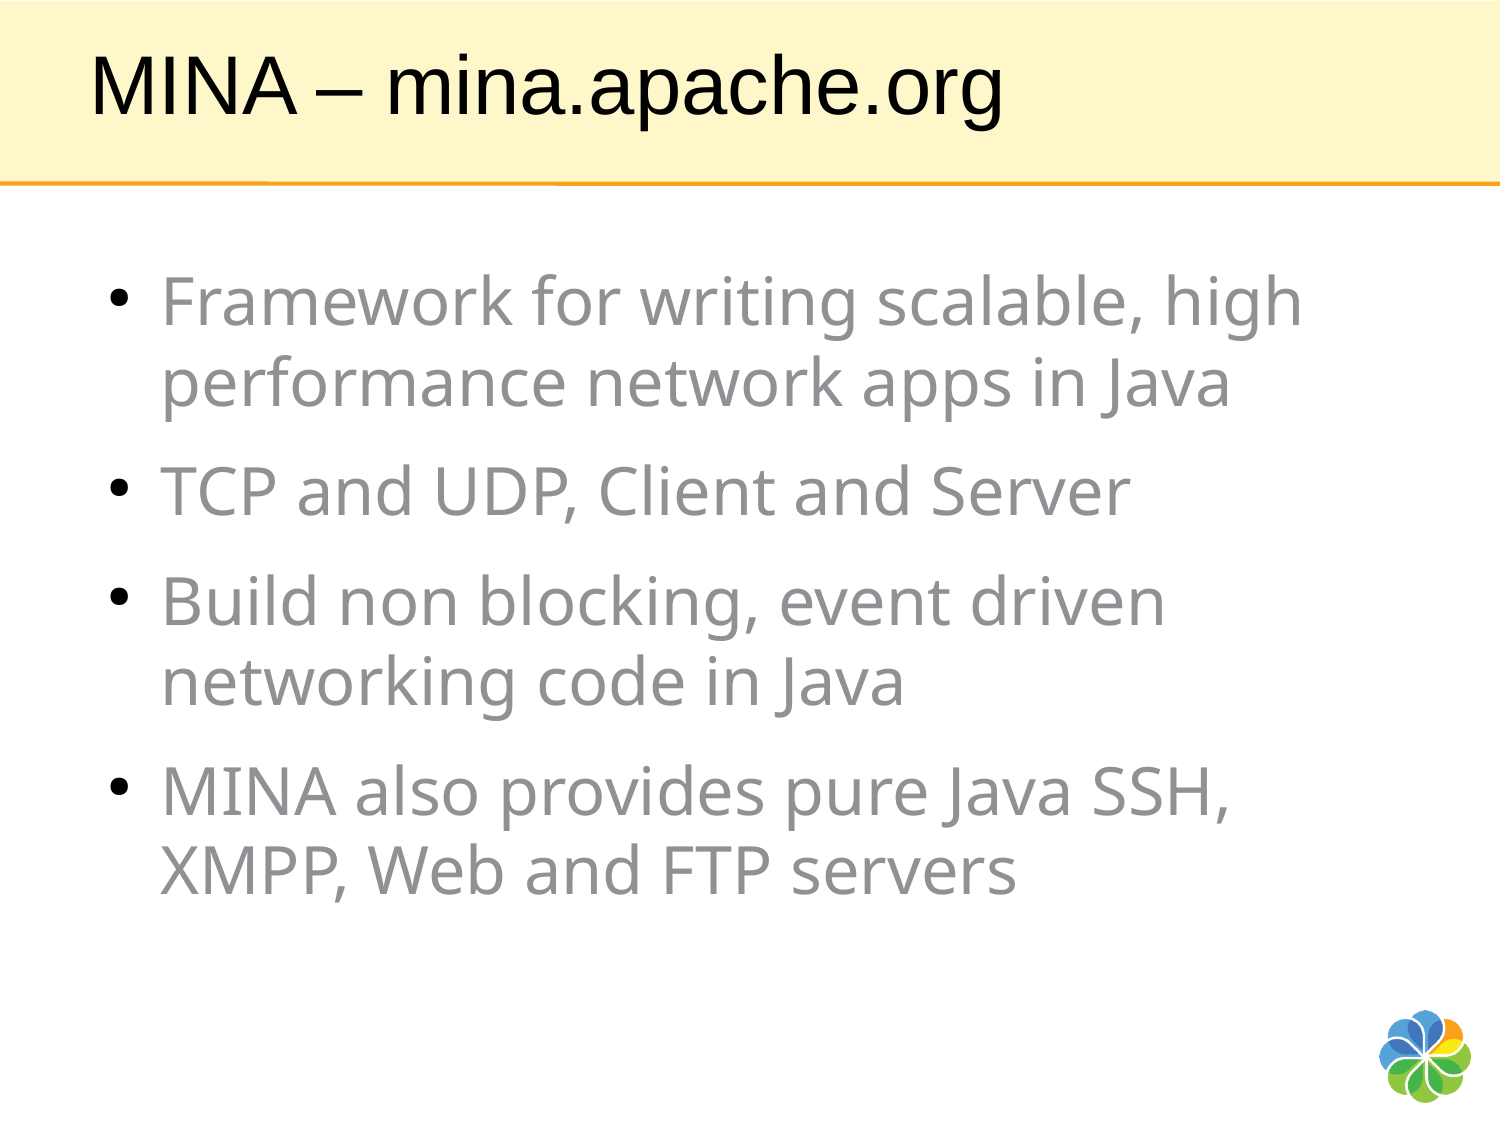

# MINA – mina.apache.org
Framework for writing scalable, high performance network apps in Java
TCP and UDP, Client and Server
Build non blocking, event driven networking code in Java
MINA also provides pure Java SSH, XMPP, Web and FTP servers